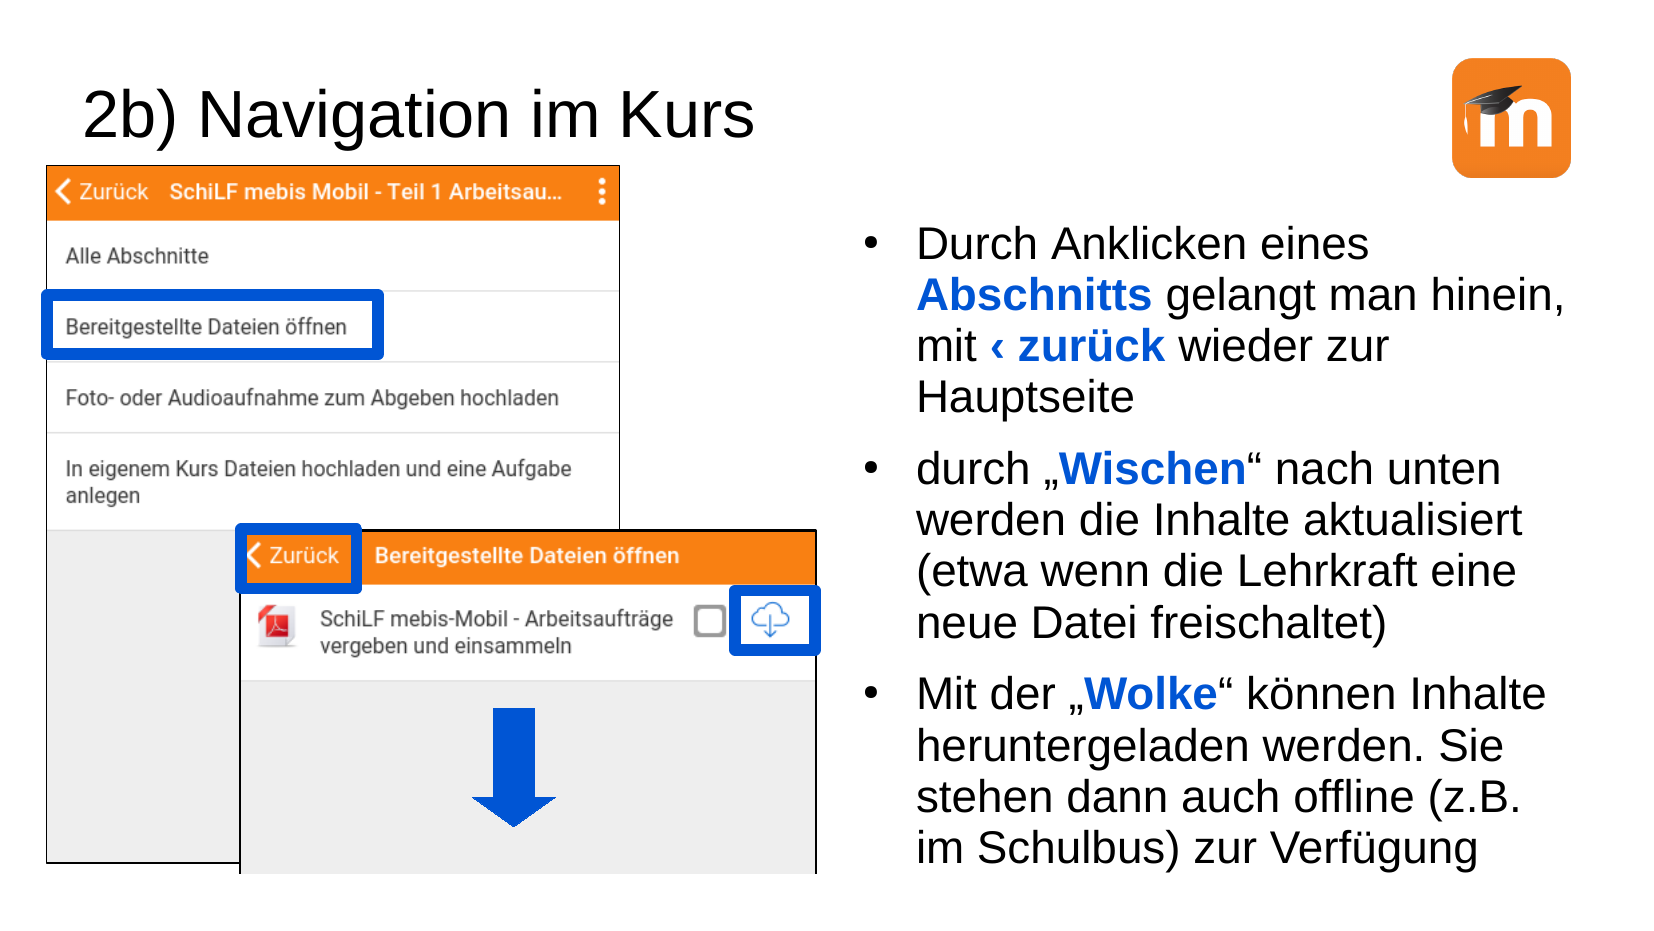

# 2b) Navigation im Kurs
Durch Anklicken eines Abschnitts gelangt man hinein, mit ‹ zurück wieder zur Hauptseite
durch „Wischen“ nach unten werden die Inhalte aktualisiert (etwa wenn die Lehrkraft eine neue Datei freischaltet)
Mit der „Wolke“ können Inhalte heruntergeladen werden. Sie stehen dann auch offline (z.B. im Schulbus) zur Verfügung